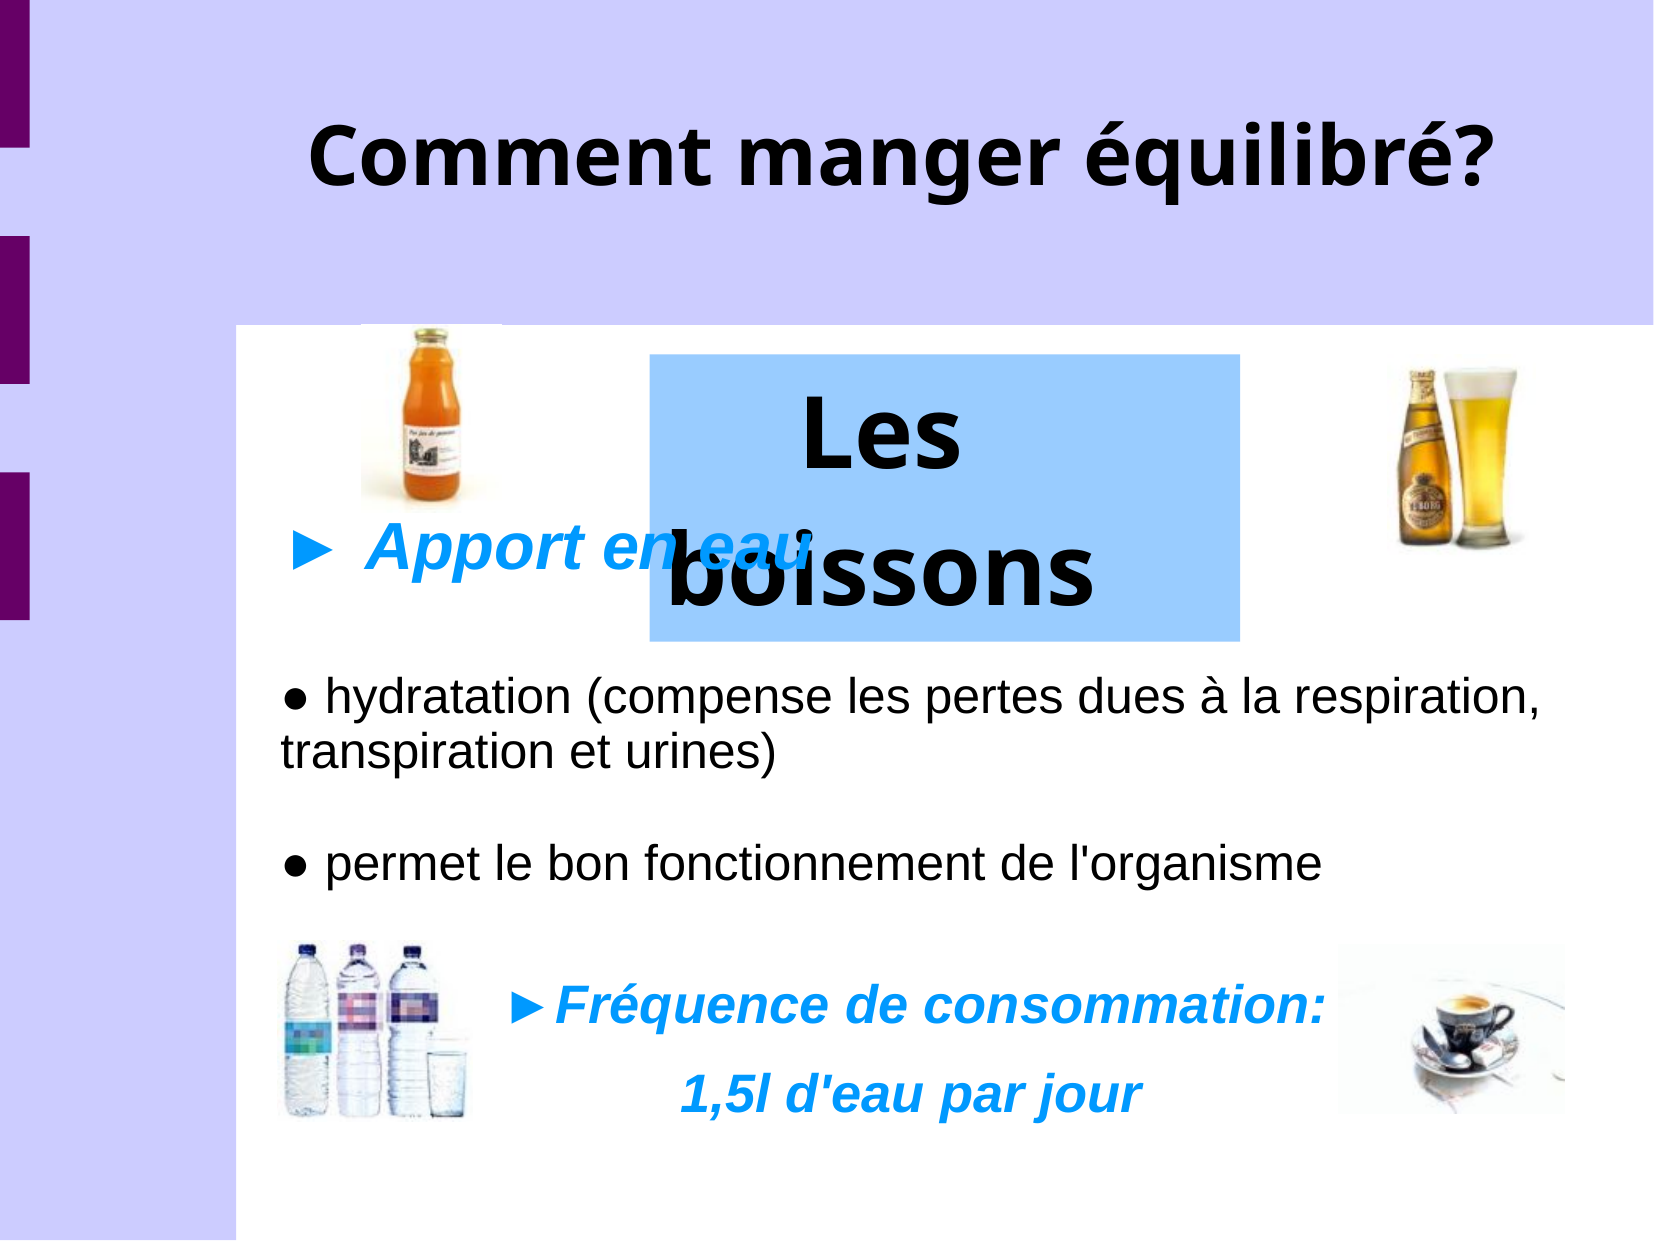

Comment manger équilibré?
Les boissons
► Apport en eau
● hydratation (compense les pertes dues à la respiration,
transpiration et urines)
● permet le bon fonctionnement de l'organisme
			►Fréquence de consommation:
1,5l d'eau par jour